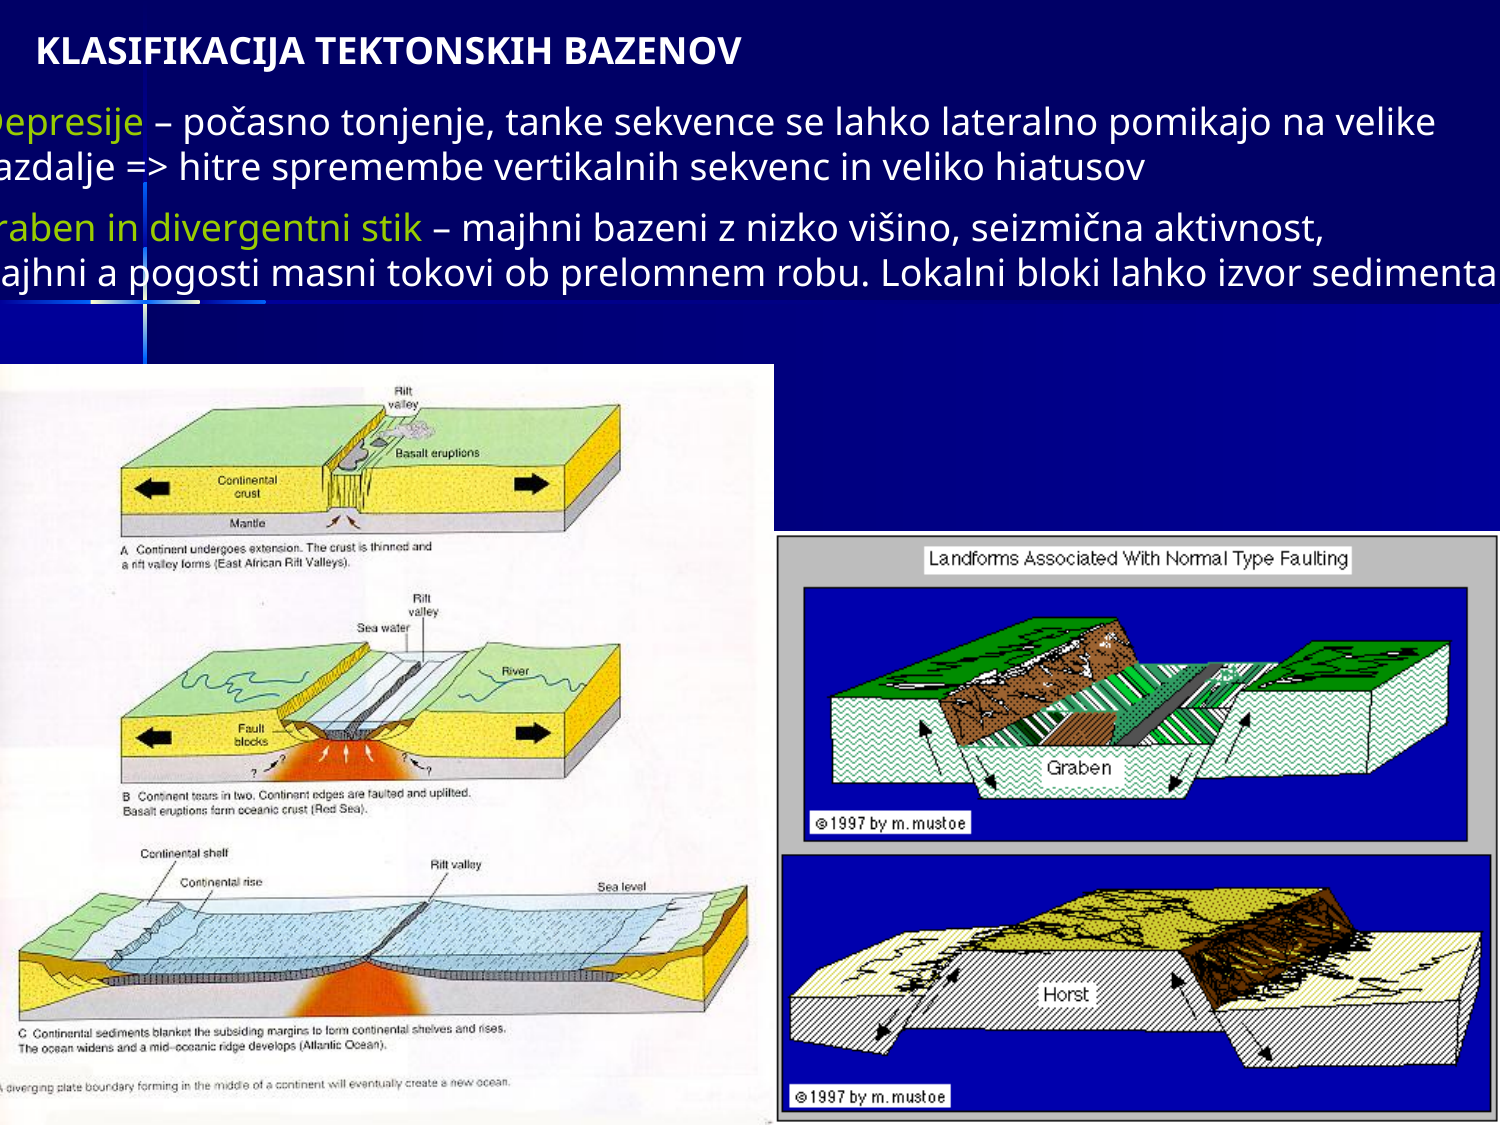

KLASIFIKACIJA TEKTONSKIH BAZENOV
Depresije – počasno tonjenje, tanke sekvence se lahko lateralno pomikajo na velike
razdalje => hitre spremembe vertikalnih sekvenc in veliko hiatusov
Graben in divergentni stik – majhni bazeni z nizko višino, seizmična aktivnost,
majhni a pogosti masni tokovi ob prelomnem robu. Lokalni bloki lahko izvor sedimenta.